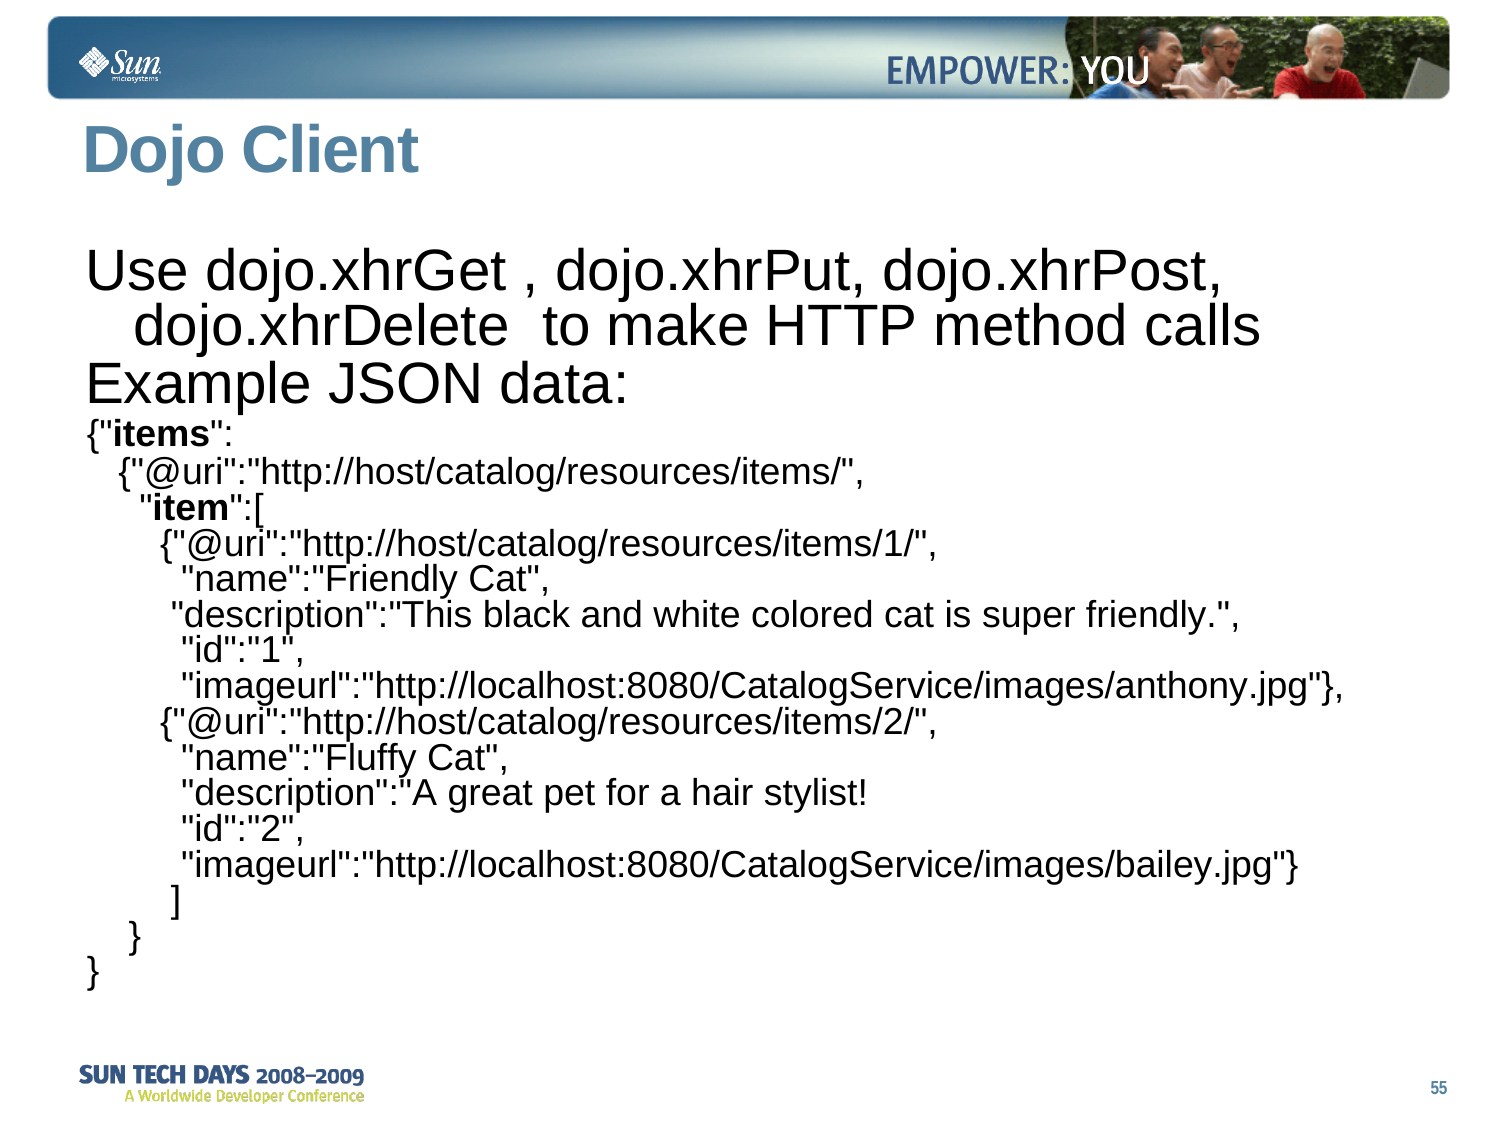

# Dojo Client
Use dojo.xhrGet , dojo.xhrPut, dojo.xhrPost, dojo.xhrDelete to make HTTP method calls
Example JSON data:
 {"items":
 {"@uri":"http://host/catalog/resources/items/",
 "item":[
 {"@uri":"http://host/catalog/resources/items/1/",
 "name":"Friendly Cat",
 "description":"This black and white colored cat is super friendly.",
 "id":"1",
 "imageurl":"http://localhost:8080/CatalogService/images/anthony.jpg"},
 {"@uri":"http://host/catalog/resources/items/2/",
 "name":"Fluffy Cat",
 "description":"A great pet for a hair stylist!
 "id":"2",
 "imageurl":"http://localhost:8080/CatalogService/images/bailey.jpg"}
 ]
 }
 }